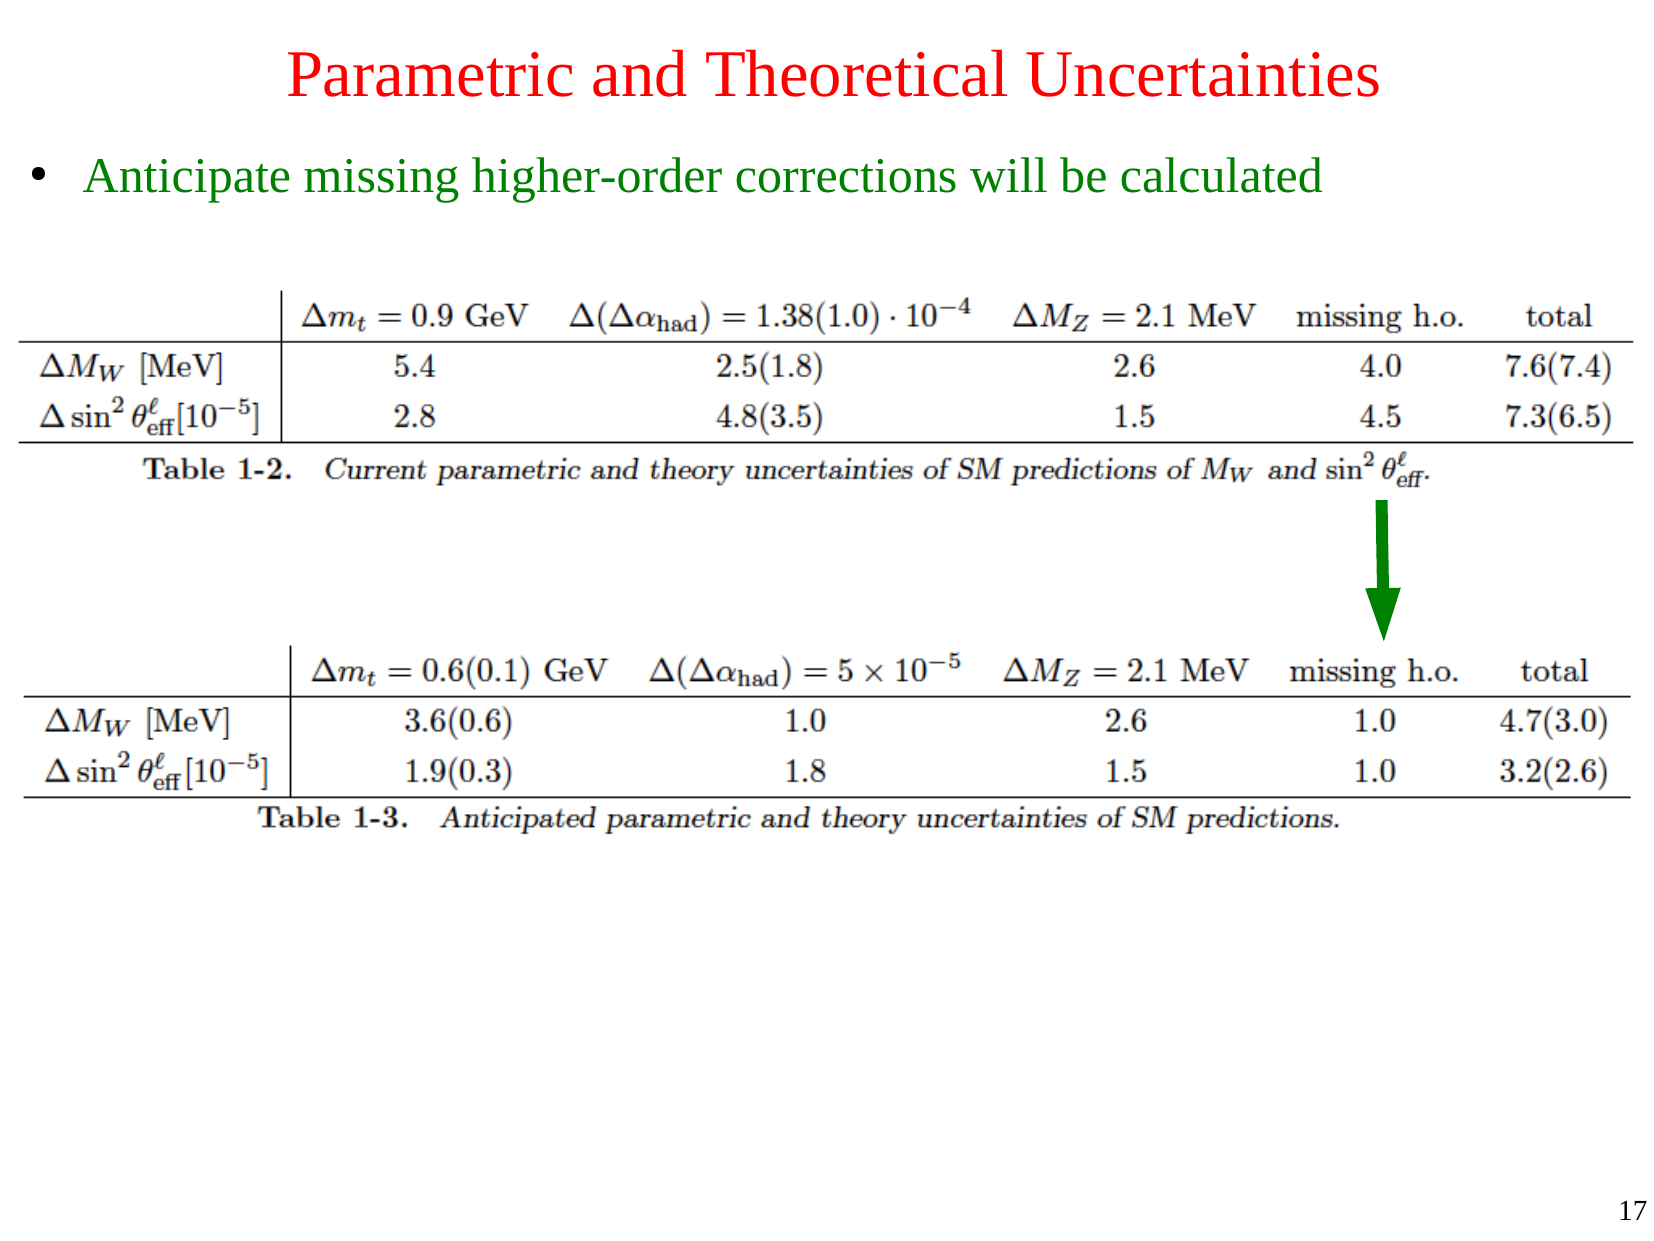

# Parametric and Theoretical Uncertainties
Anticipate missing higher-order corrections will be calculated
17